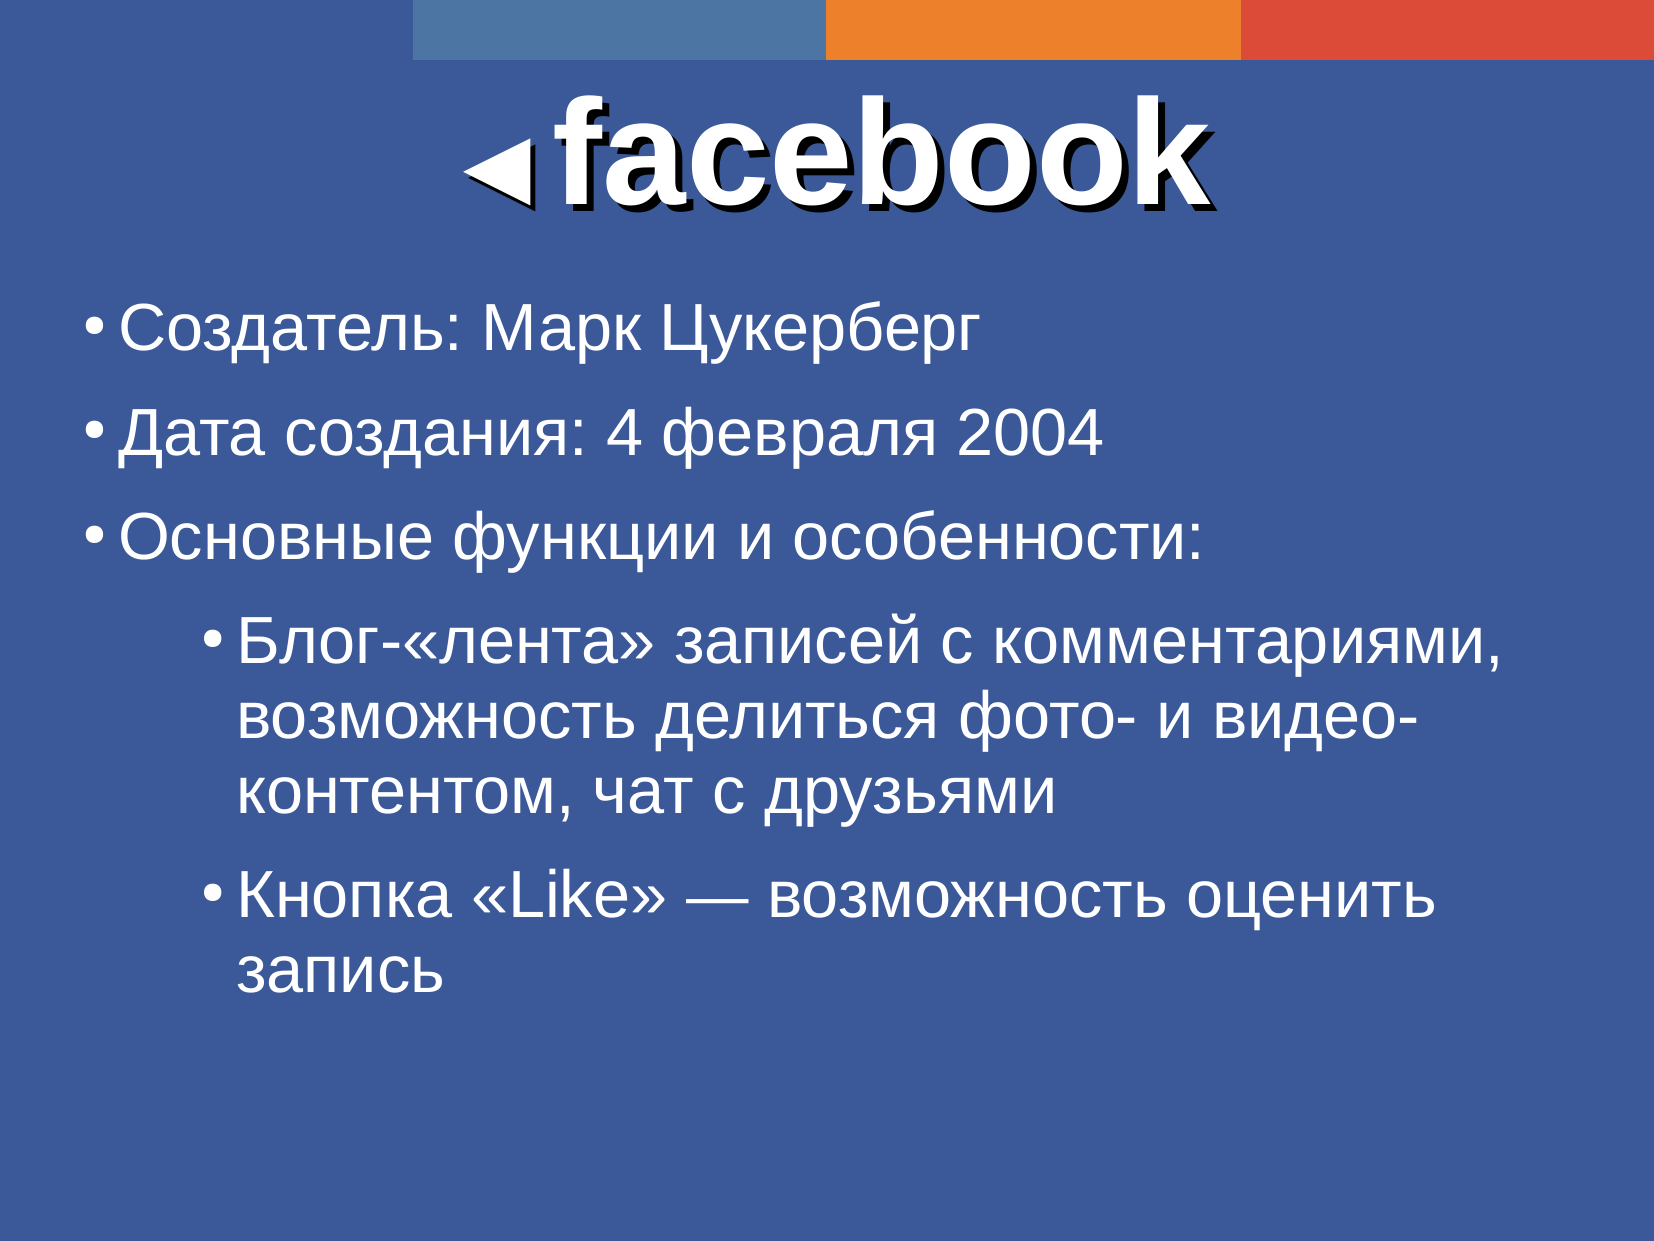

# ◄facebook
Создатель: Марк Цукерберг
Дата создания: 4 февраля 2004
Основные функции и особенности:
Блог-«лента» записей с комментариями, возможность делиться фото- и видео-контентом, чат с друзьями
Кнопка «Like» — возможность оценить запись